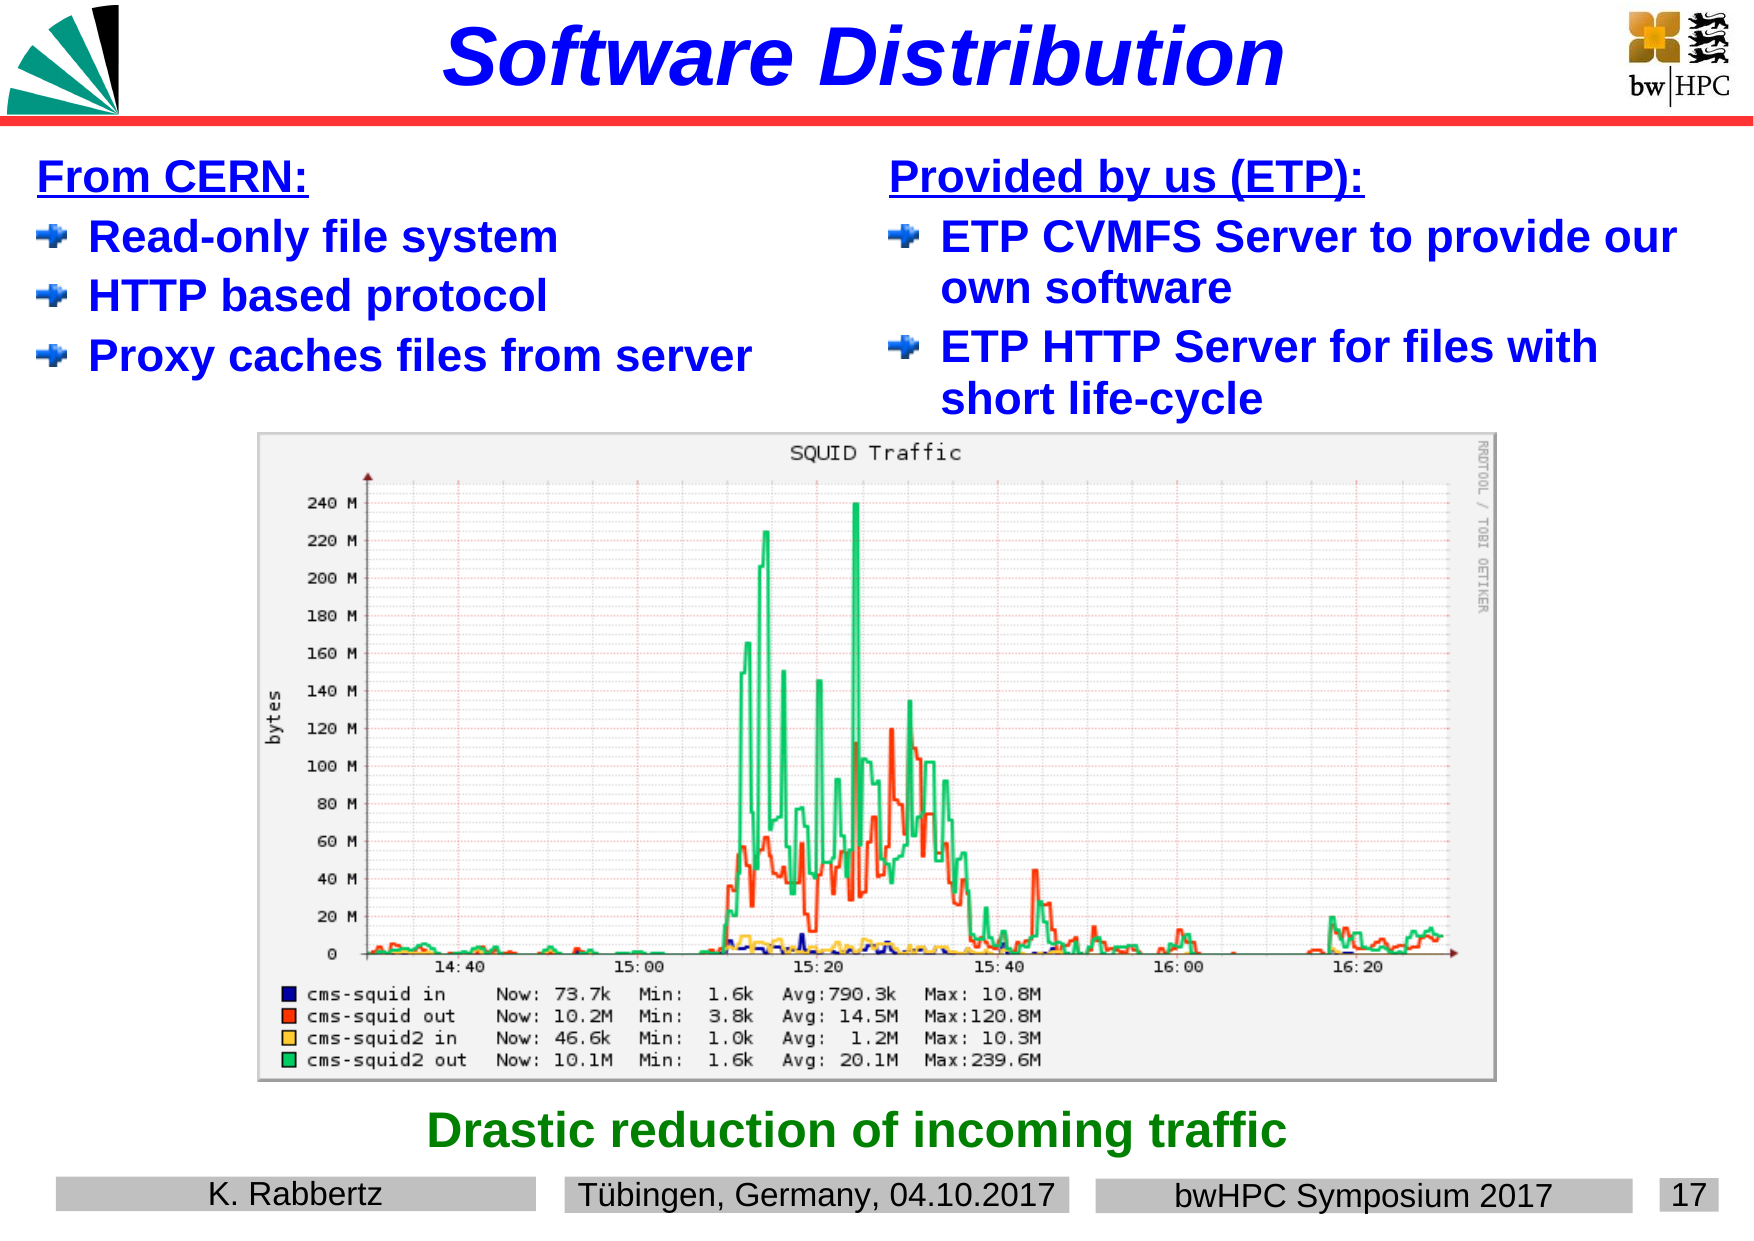

Software Distribution
# From CERN:
Read-only file system
HTTP based protocol
Proxy caches files from server
Provided by us (ETP):
ETP CVMFS Server to provide our own software
ETP HTTP Server for files with short life-cycle
 Drastic reduction of incoming traffic